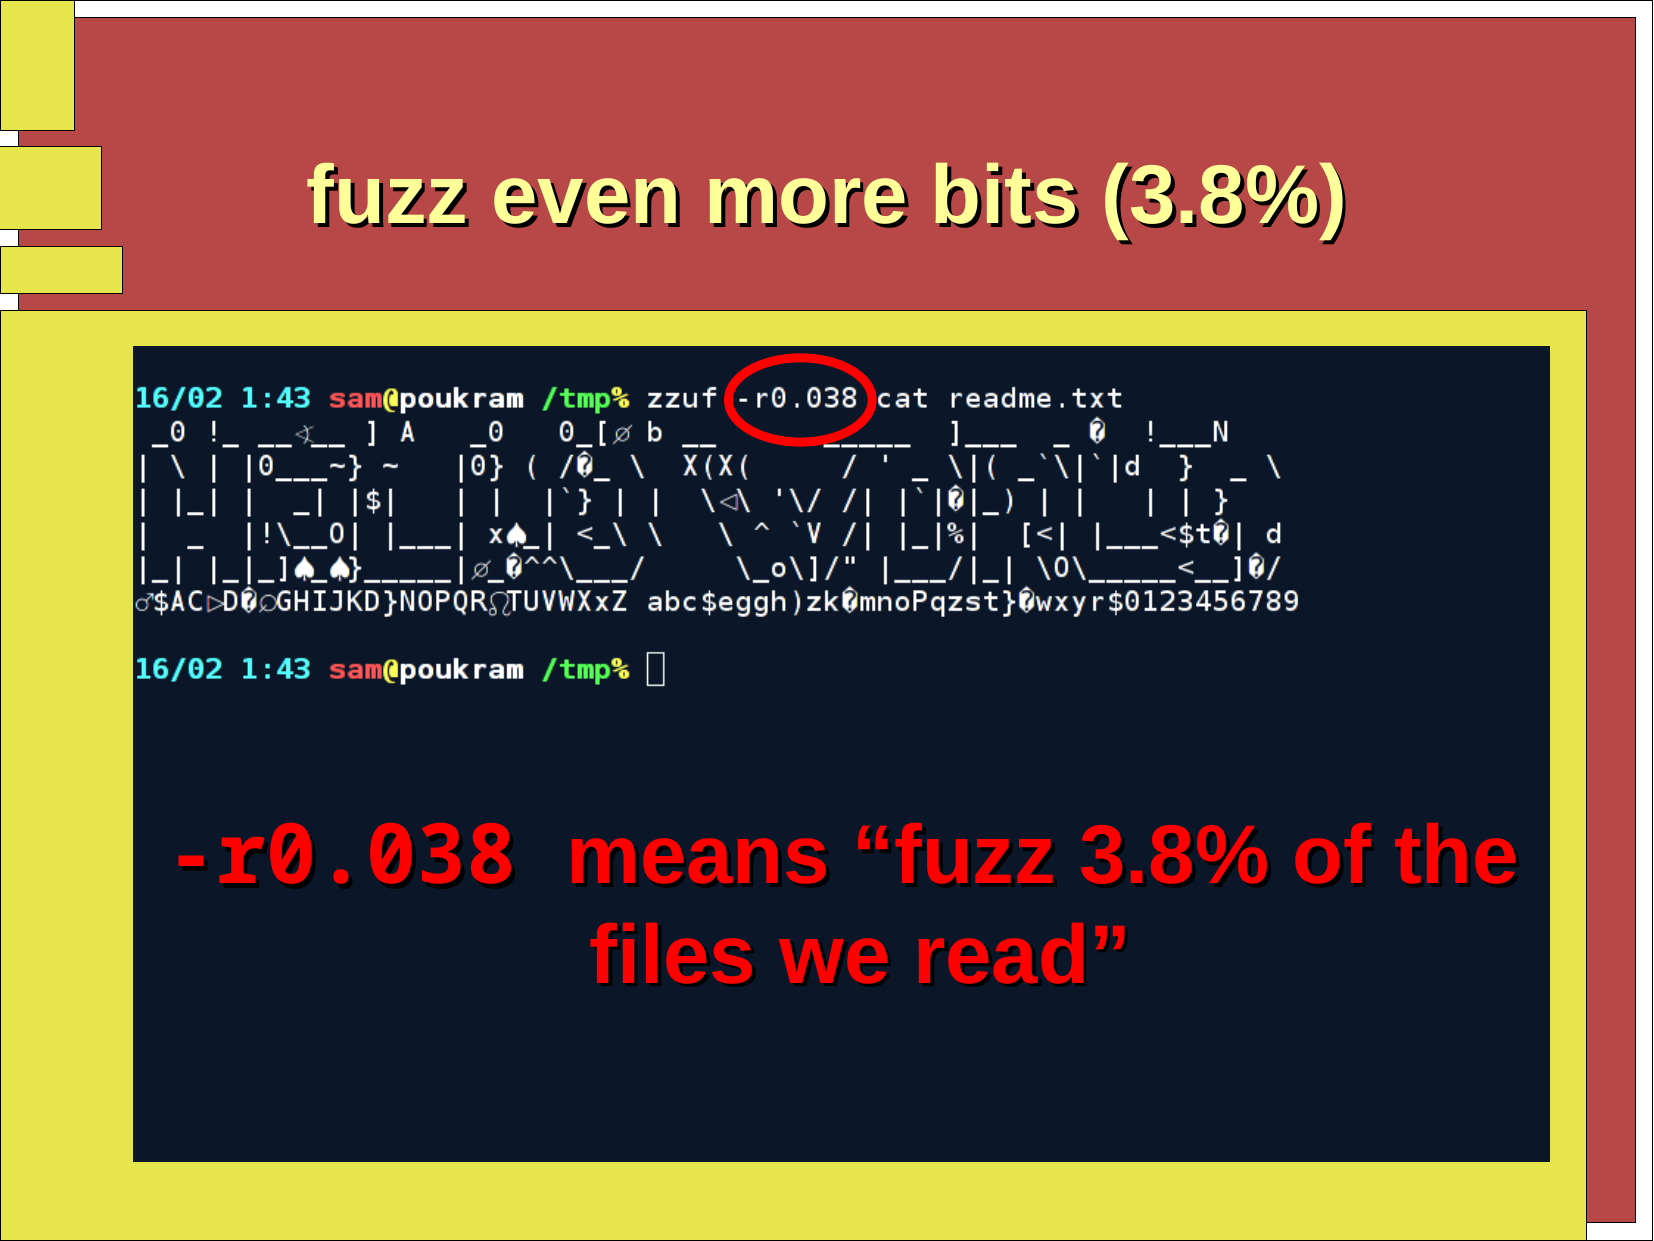

# fuzz even more bits (3.8%)
-r0.038 means “fuzz 3.8% of the files we read”